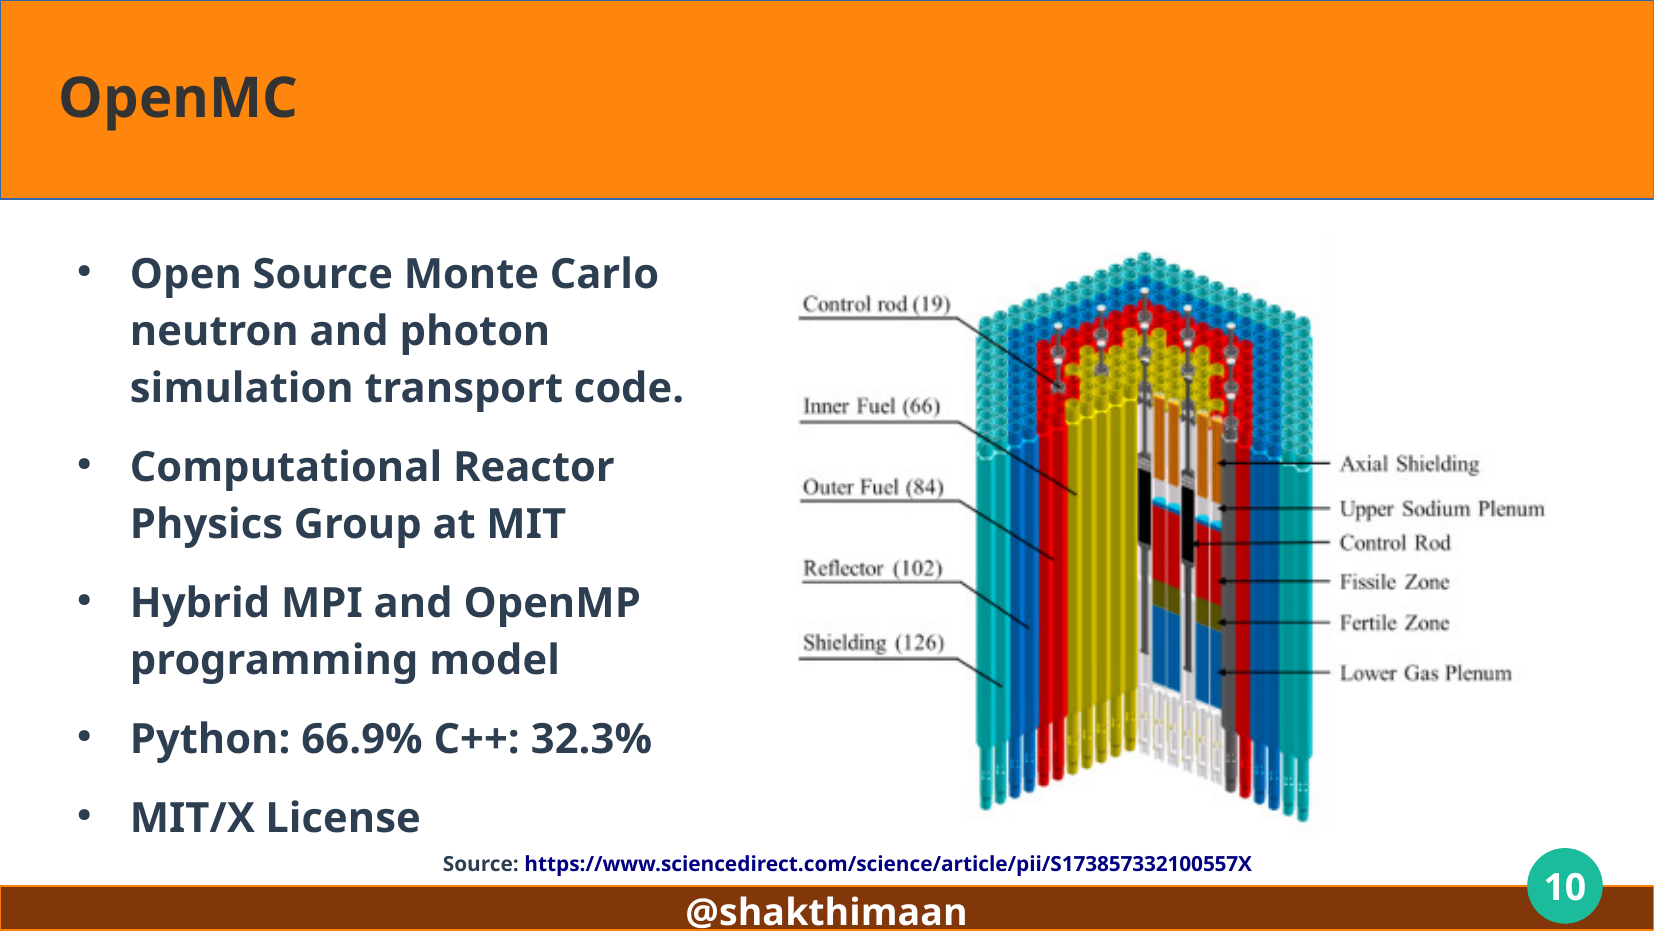

# OpenMC
Open Source Monte Carlo neutron and photon simulation transport code.
Computational Reactor Physics Group at MIT
Hybrid MPI and OpenMP programming model
Python: 66.9% C++: 32.3%
MIT/X License
10
Source: https://www.sciencedirect.com/science/article/pii/S173857332100557X
@shakthimaan